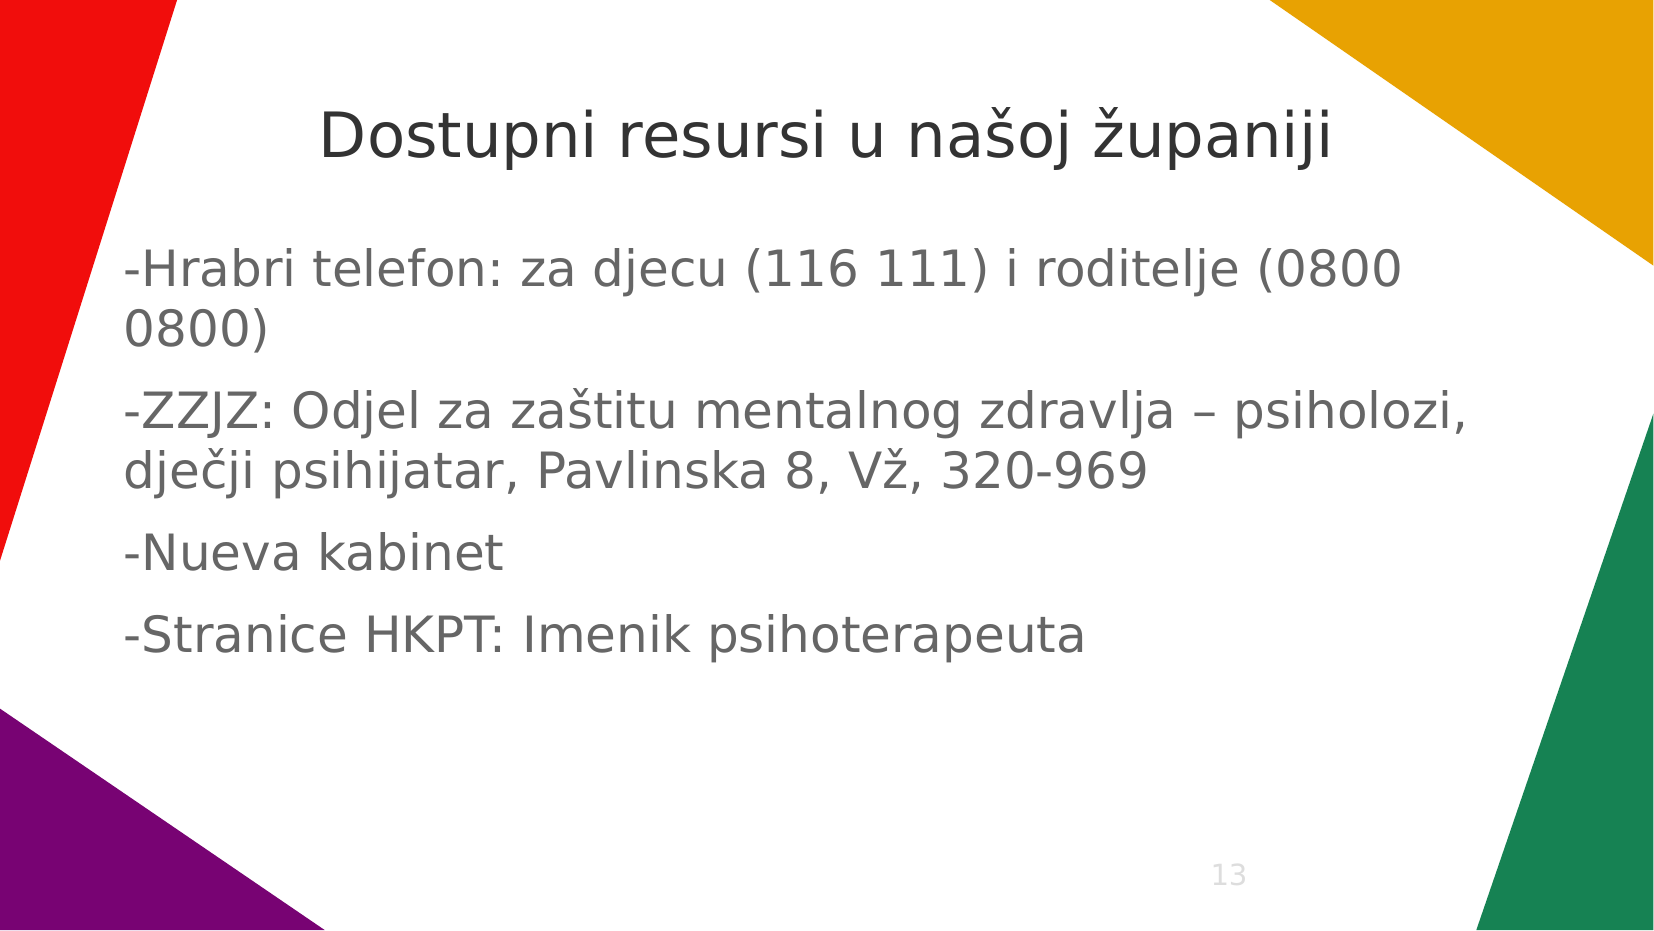

# Dostupni resursi u našoj županiji
-Hrabri telefon: za djecu (116 111) i roditelje (0800 0800)
-ZZJZ: Odjel za zaštitu mentalnog zdravlja – psiholozi, dječji psihijatar, Pavlinska 8, Vž, 320-969
-Nueva kabinet
-Stranice HKPT: Imenik psihoterapeuta